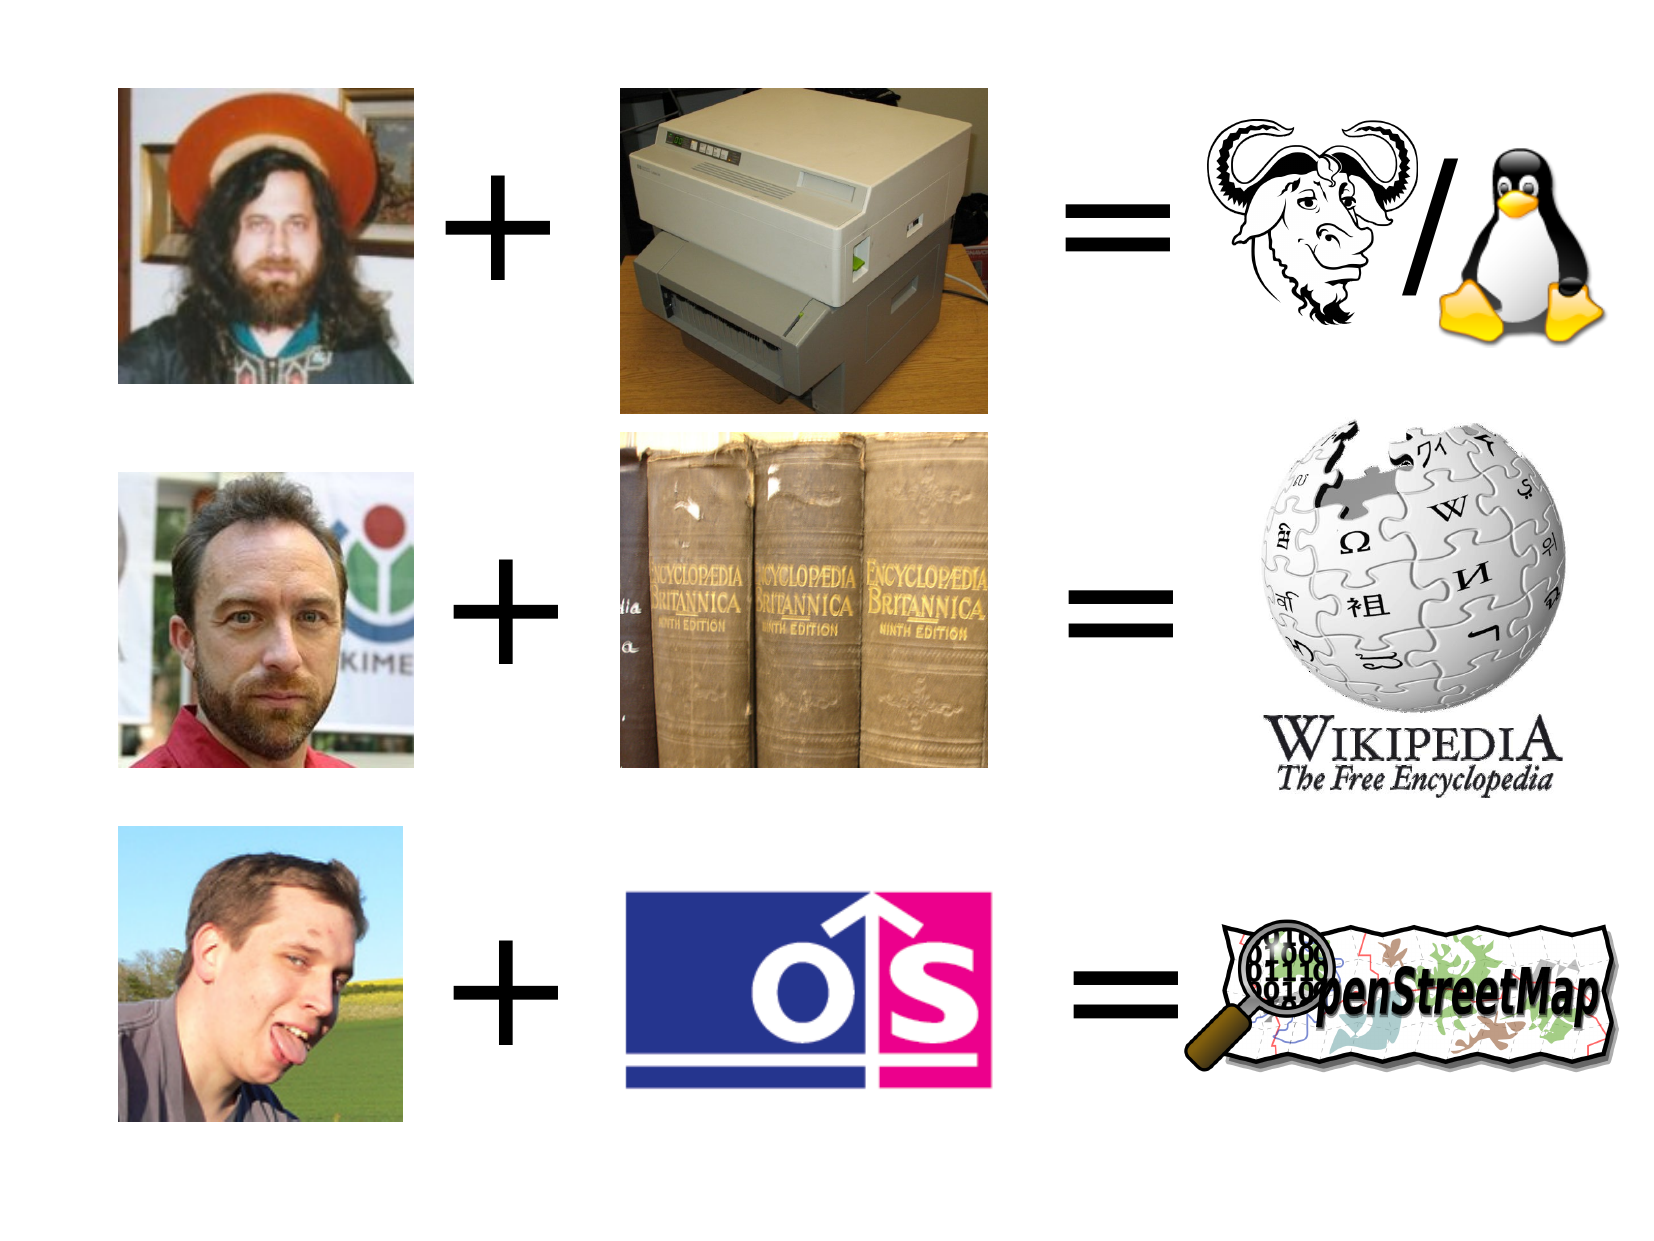

+
=
/
+
=
+
=